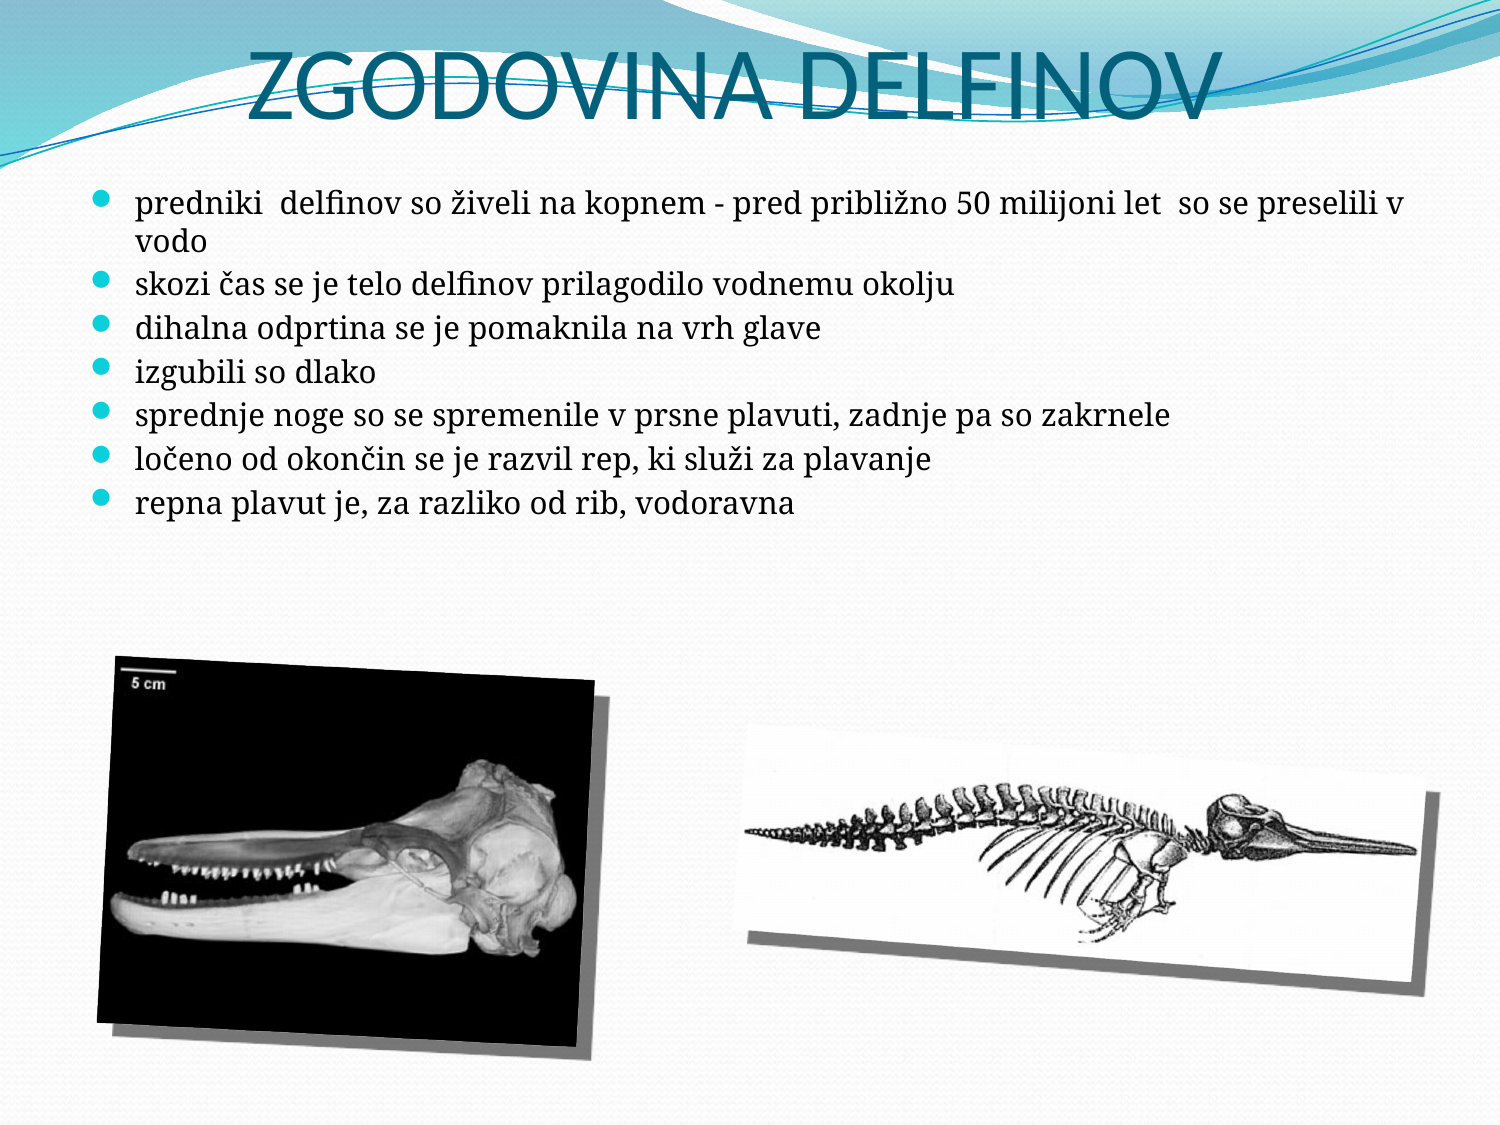

# ZGODOVINA DELFINOV
predniki delfinov so živeli na kopnem - pred približno 50 milijoni let so se preselili v vodo
skozi čas se je telo delfinov prilagodilo vodnemu okolju
dihalna odprtina se je pomaknila na vrh glave
izgubili so dlako
sprednje noge so se spremenile v prsne plavuti, zadnje pa so zakrnele
ločeno od okončin se je razvil rep, ki služi za plavanje
repna plavut je, za razliko od rib, vodoravna